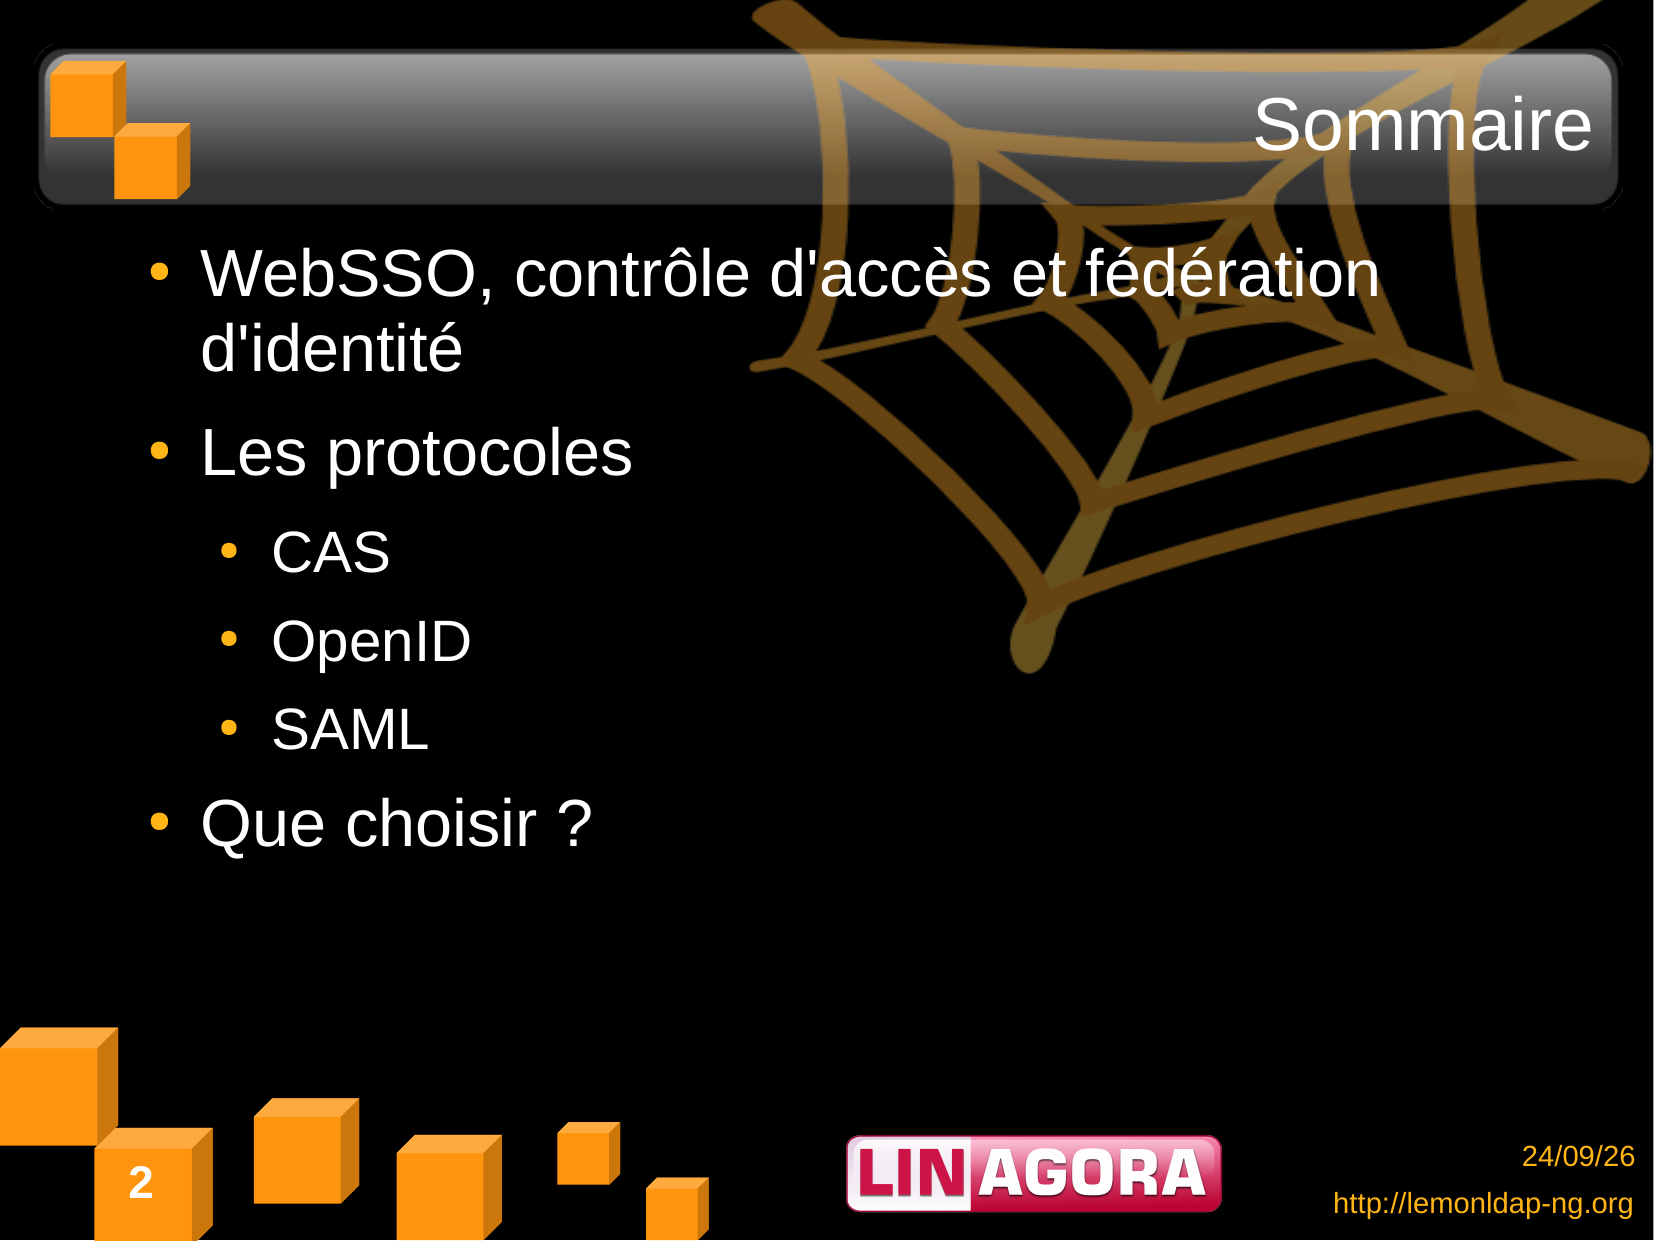

# Sommaire
WebSSO, contrôle d'accès et fédération d'identité
Les protocoles
CAS
OpenID
SAML
Que choisir ?
2
http://lemonldap-ng.org